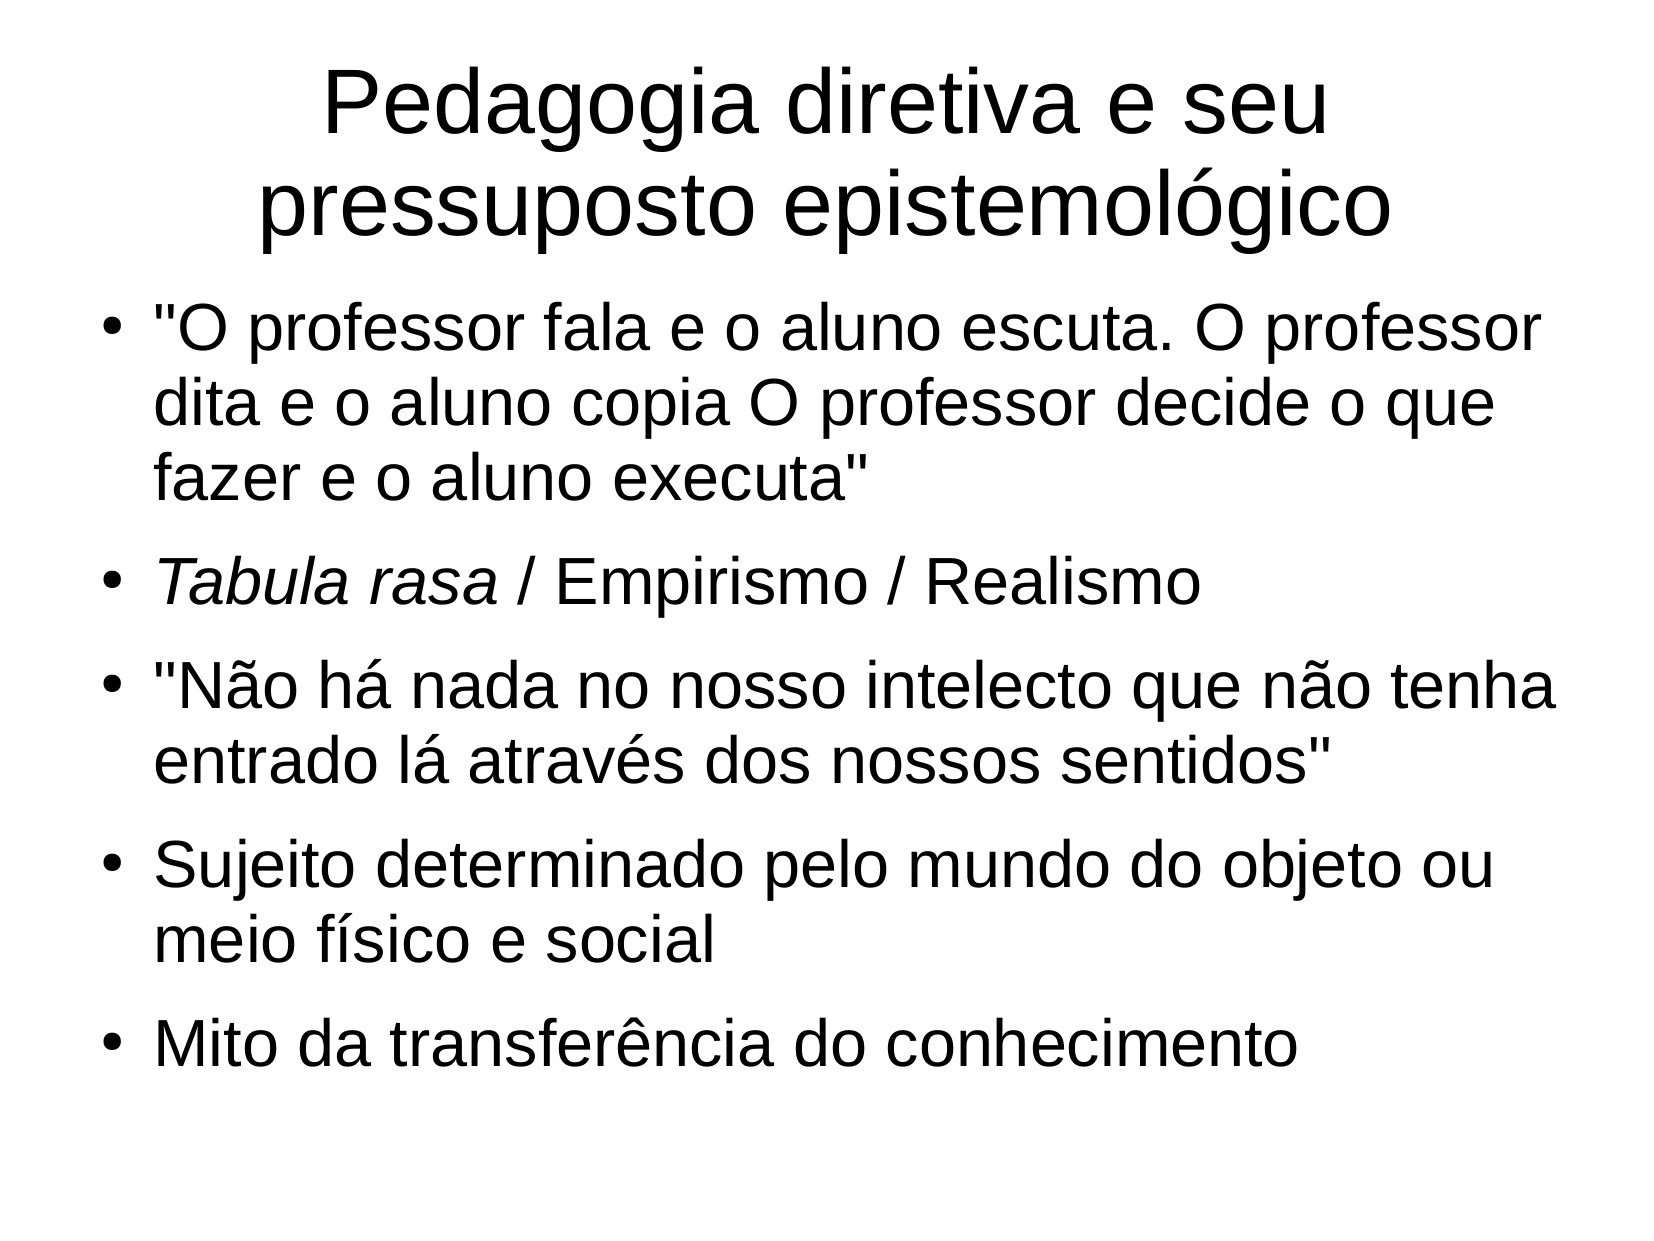

# Pedagogia diretiva e seu pressuposto epistemológico
"O professor fala e o aluno escuta. O professor dita e o aluno copia O professor decide o que fazer e o aluno executa"
Tabula rasa / Empirismo / Realismo
"Não há nada no nosso intelecto que não tenha entrado lá através dos nossos sentidos"
Sujeito determinado pelo mundo do objeto ou meio físico e social
Mito da transferência do conhecimento